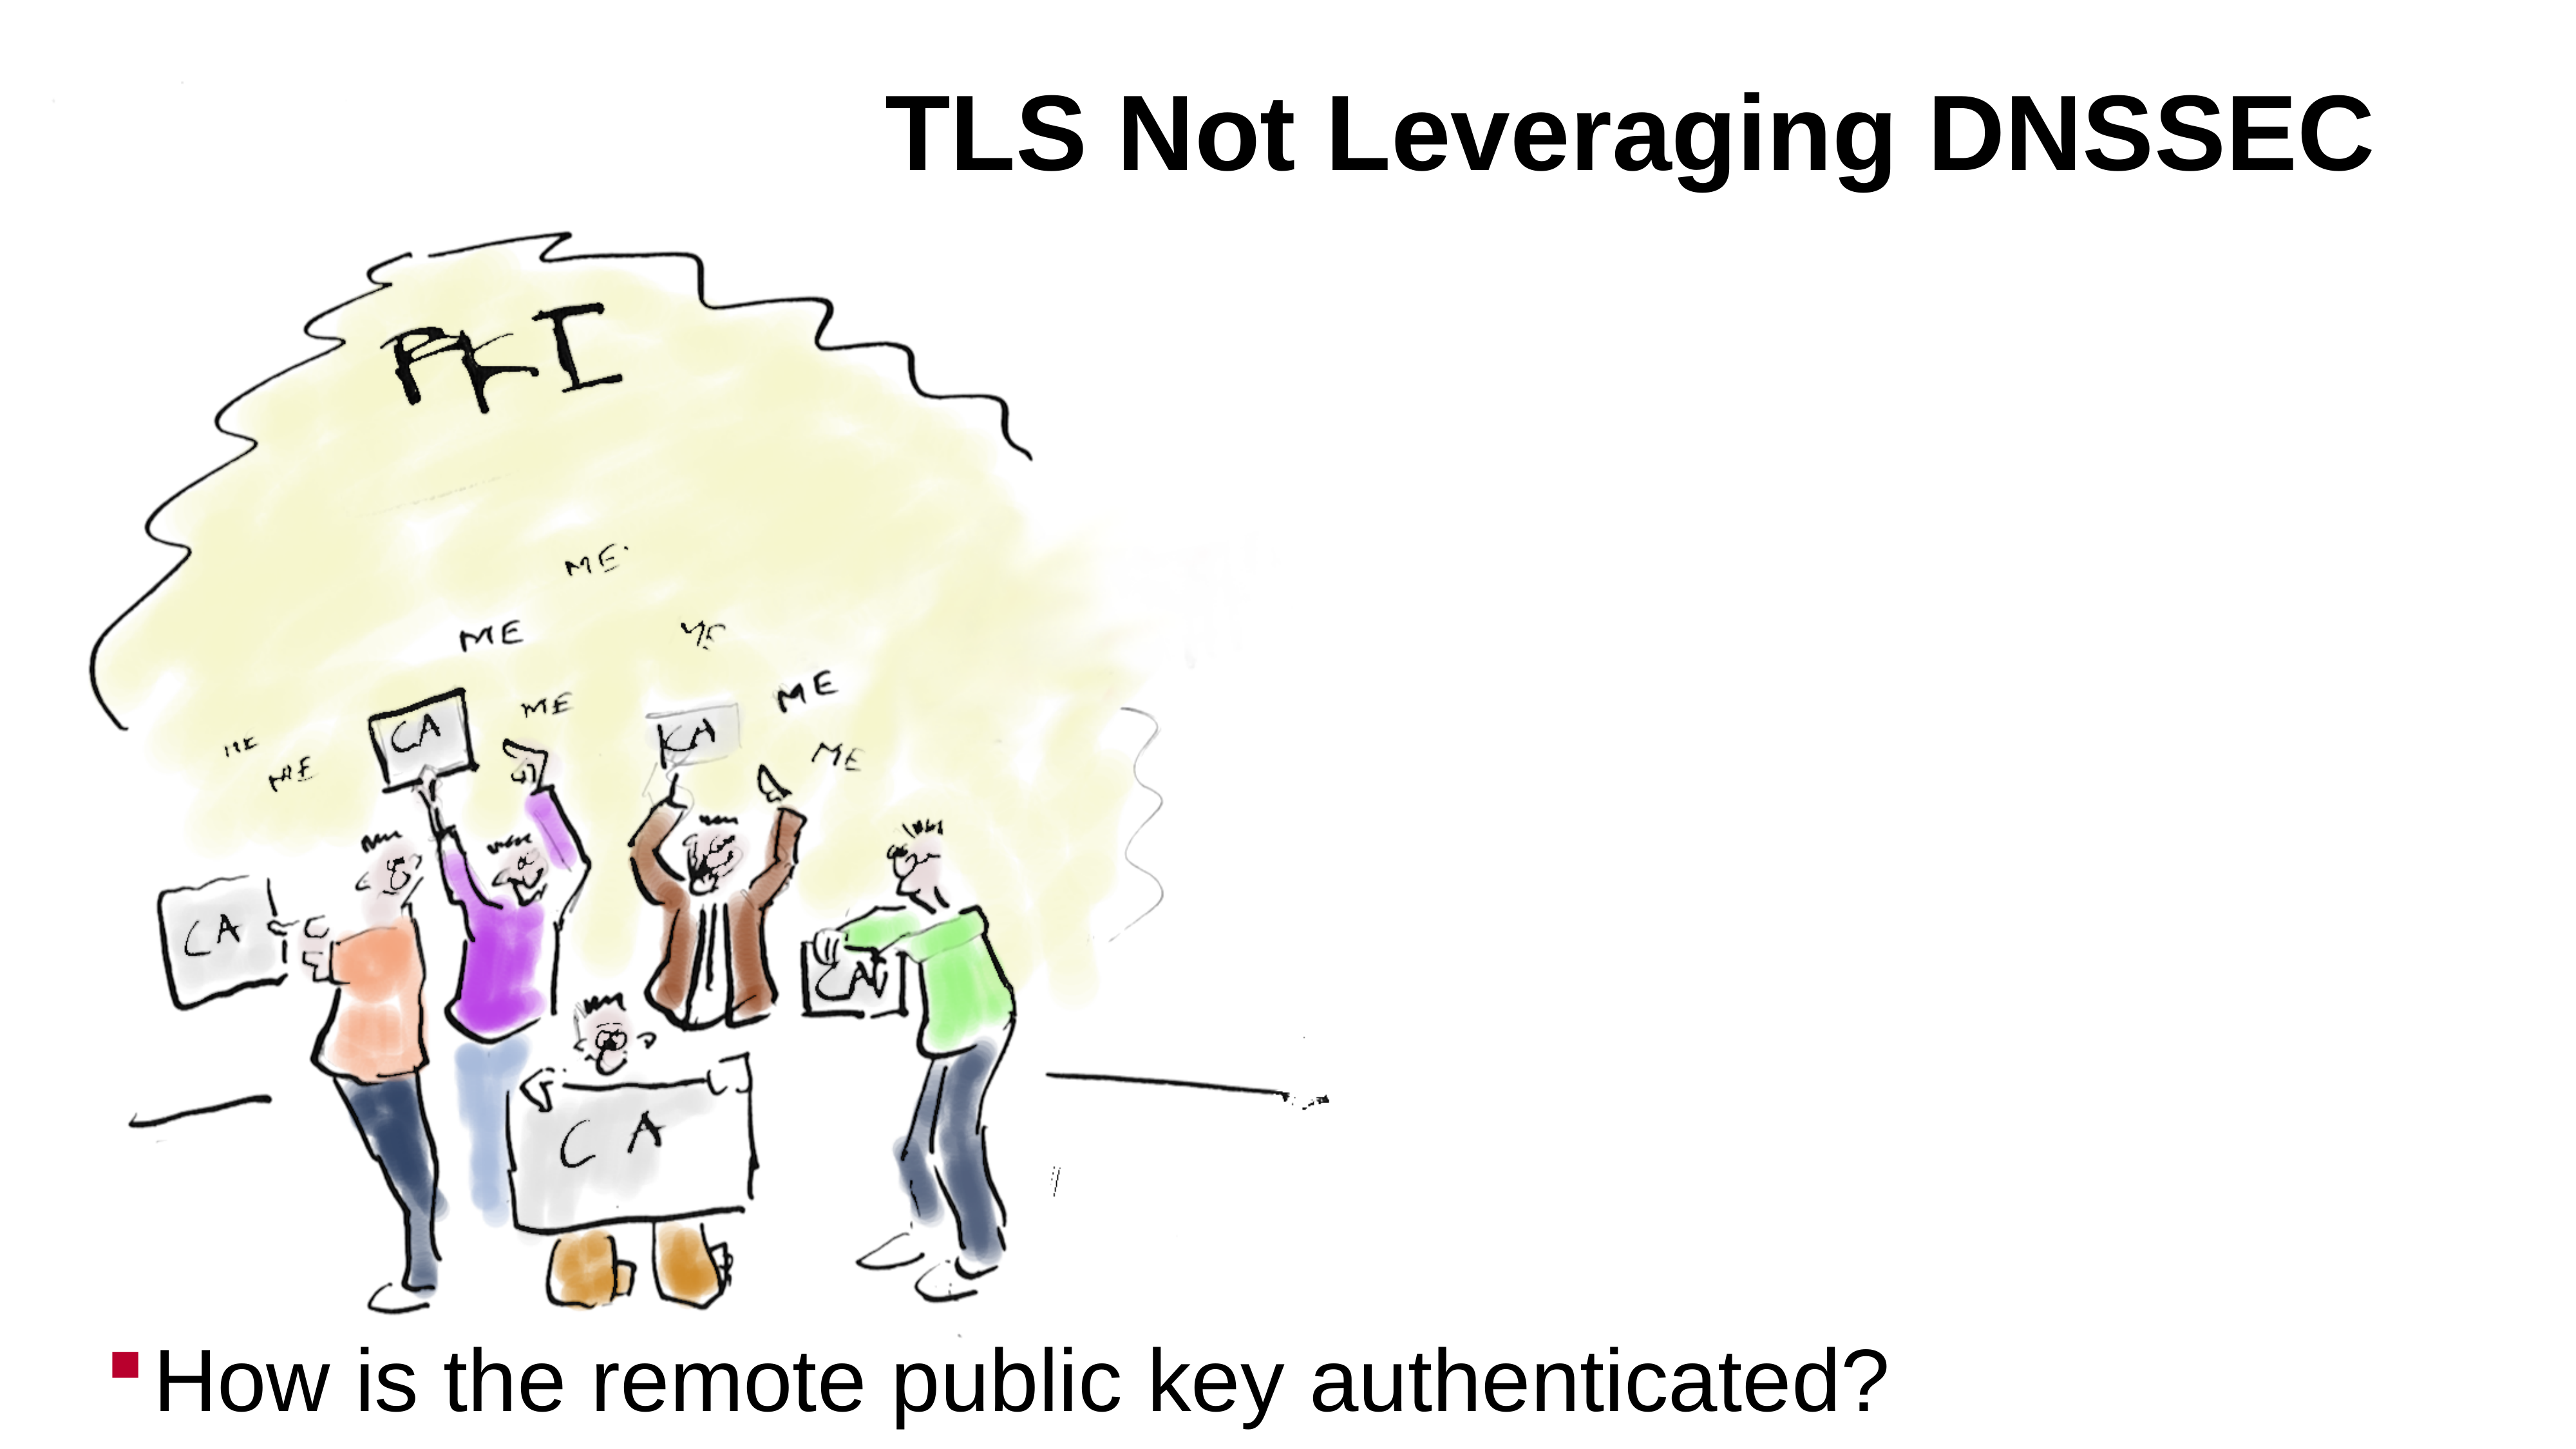

# TLS Not Leveraging DNSSEC
How is the remote public key authenticated?